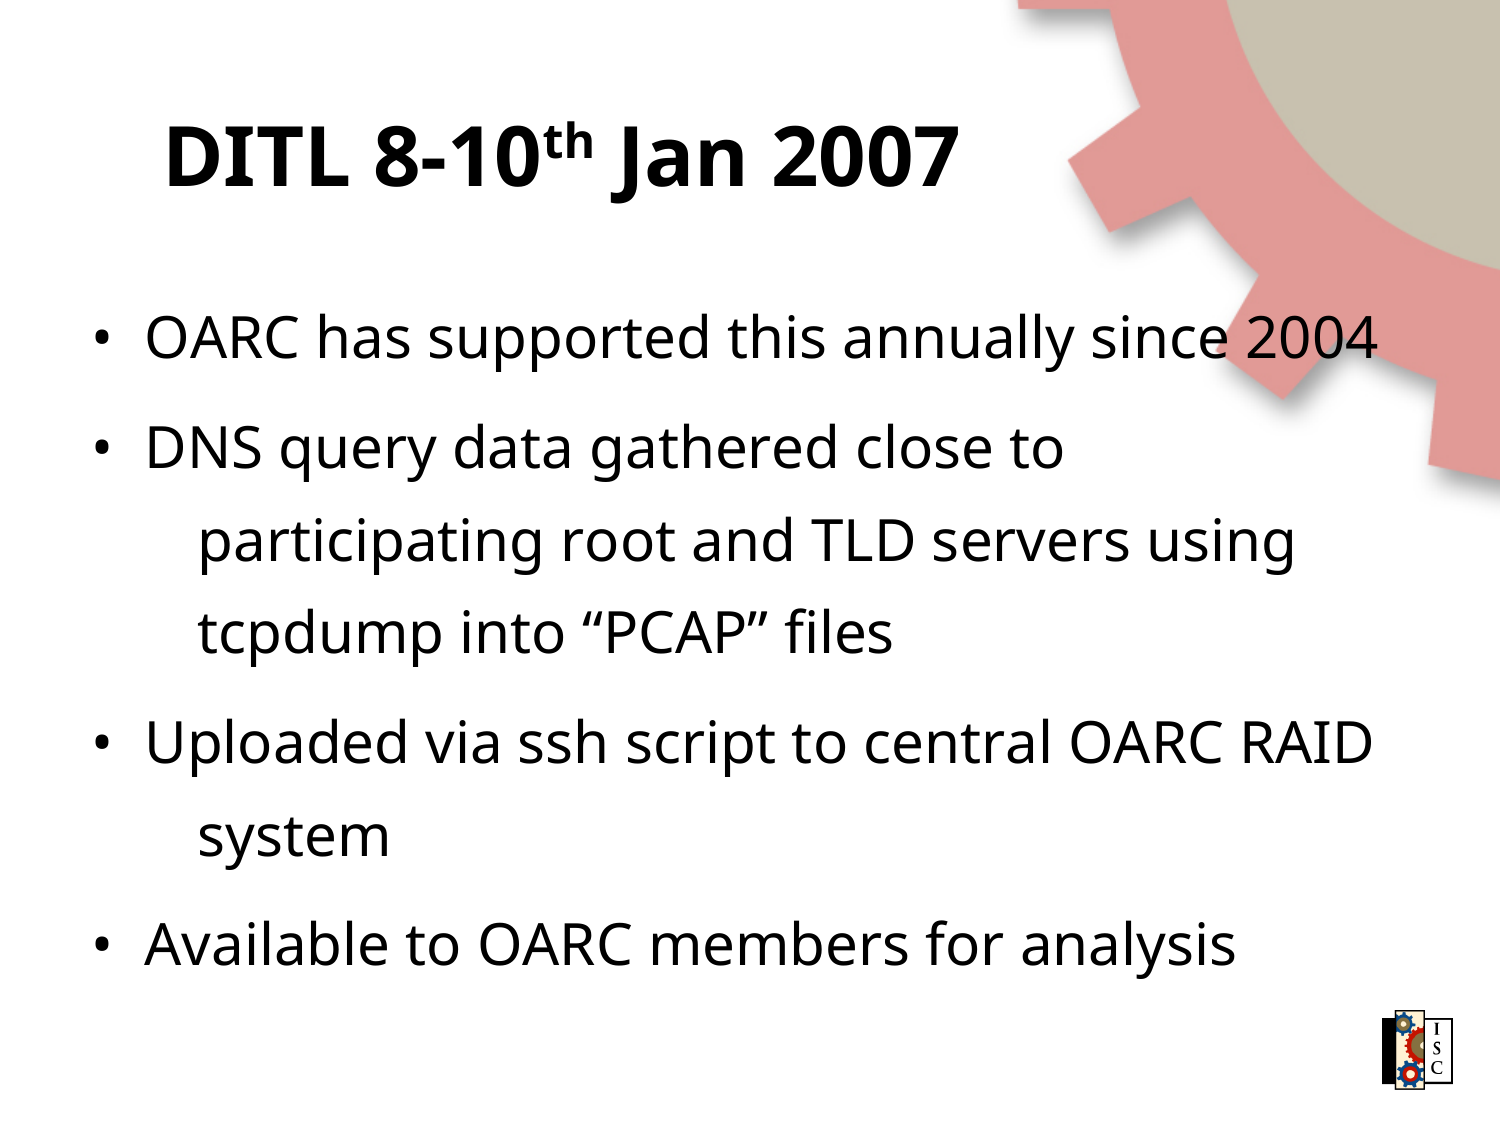

# DITL 8-10th Jan 2007
OARC has supported this annually since 2004
DNS query data gathered close to participating root and TLD servers using tcpdump into “PCAP” files
Uploaded via ssh script to central OARC RAID system
Available to OARC members for analysis